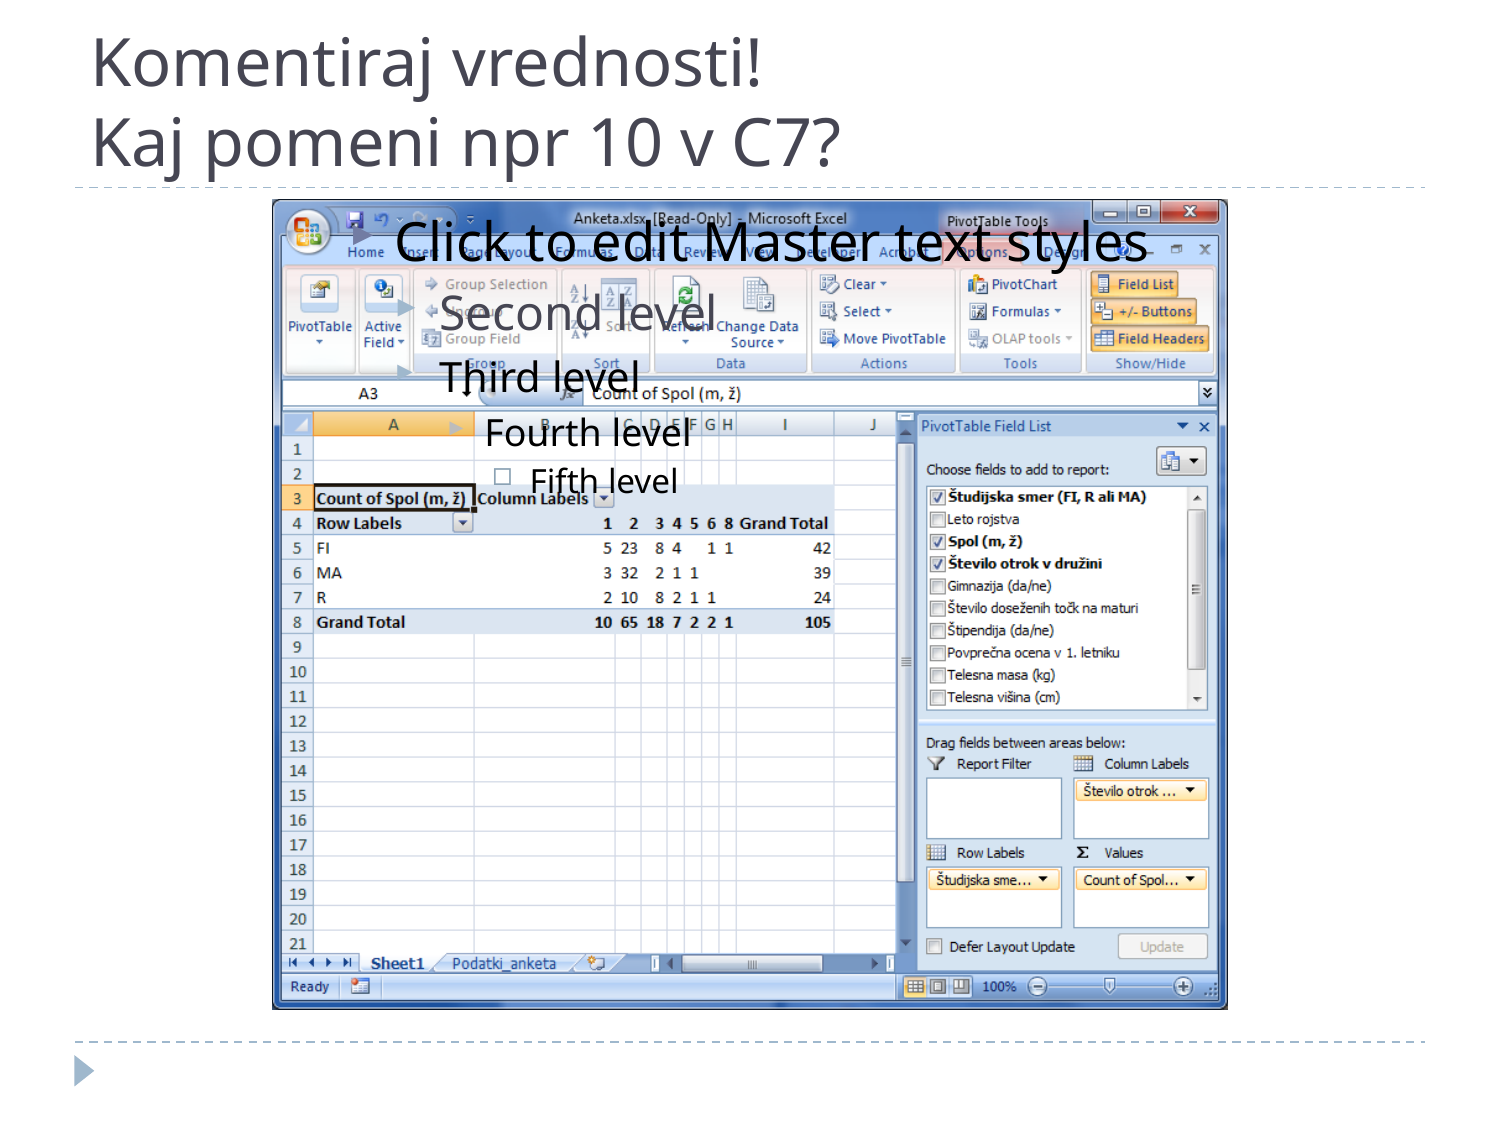

# Komentiraj vrednosti! Kaj pomeni npr 10 v C7?
Click to edit Master text styles
Second level
Third level
Fourth level
Fifth level